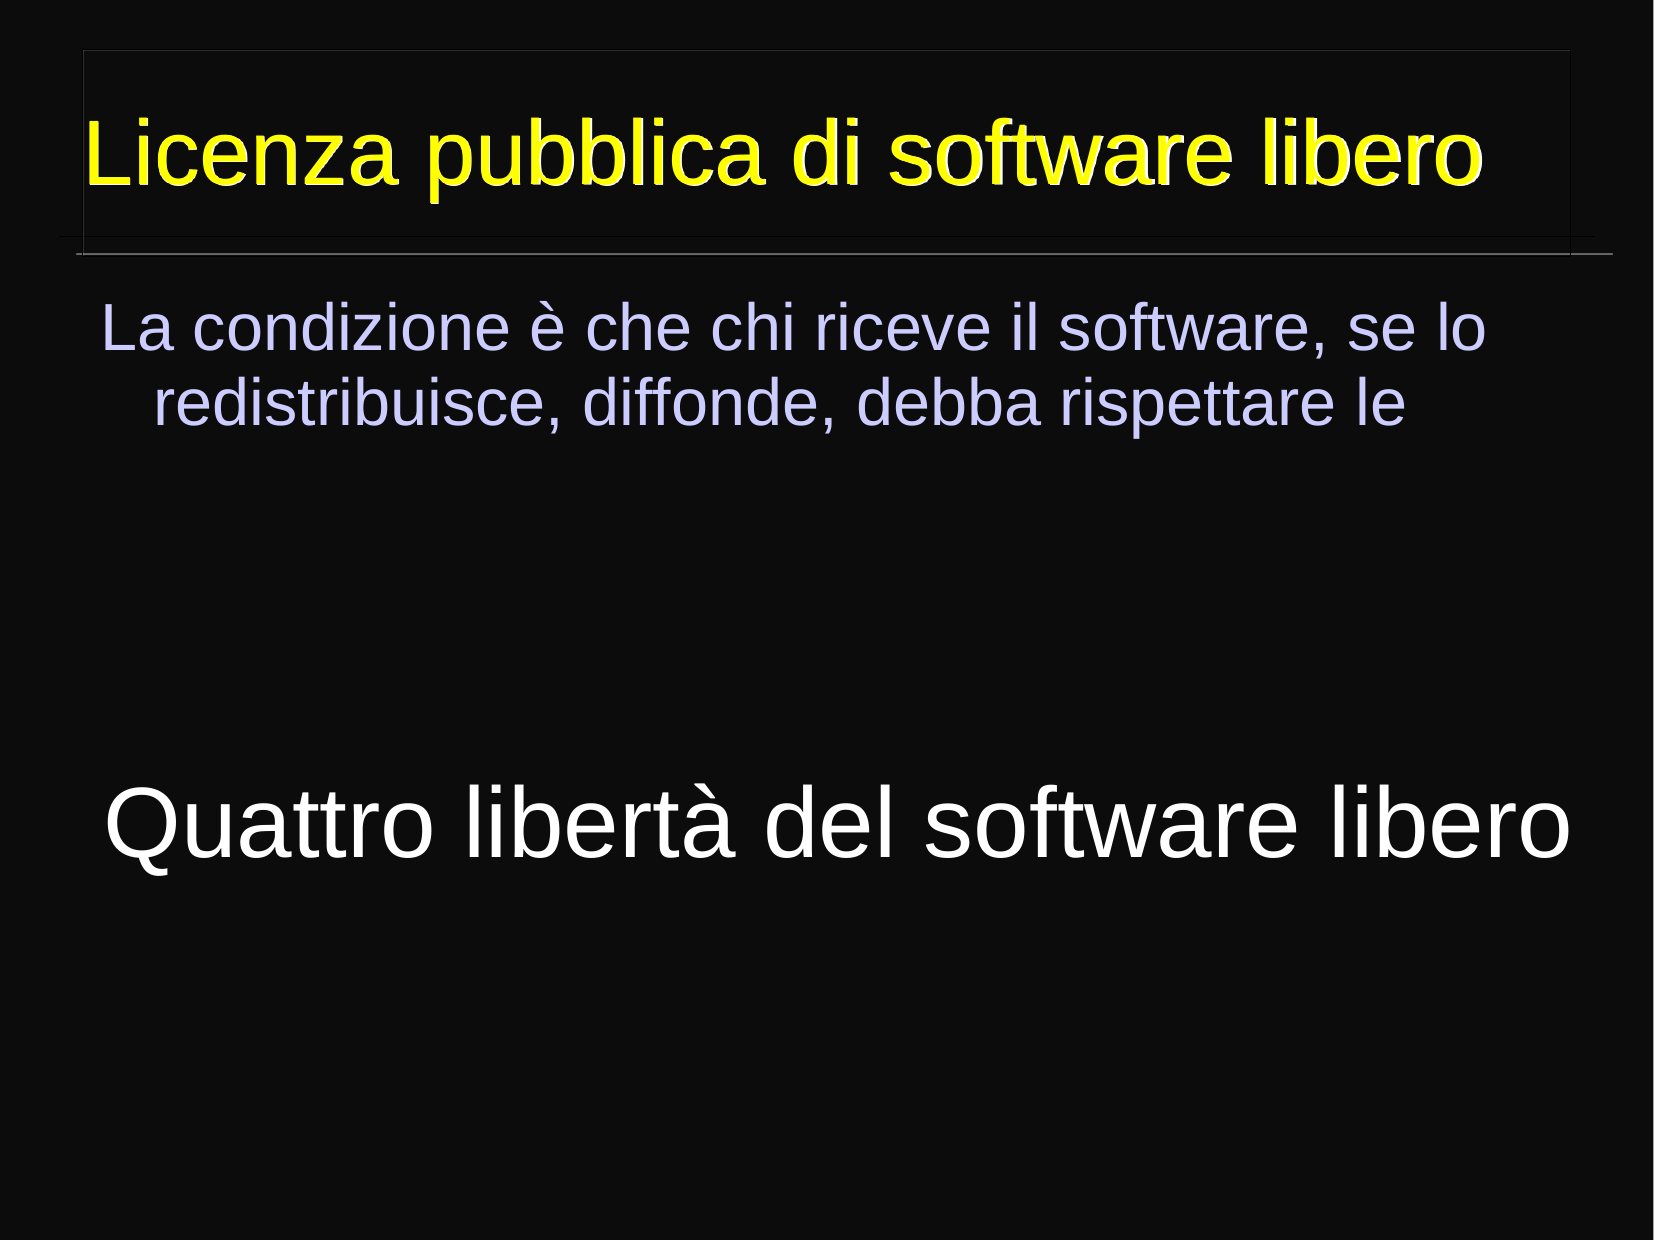

# Licenza pubblica di software libero
La condizione è che chi riceve il software, se lo redistribuisce, diffonde, debba rispettare le
Quattro libertà del software libero